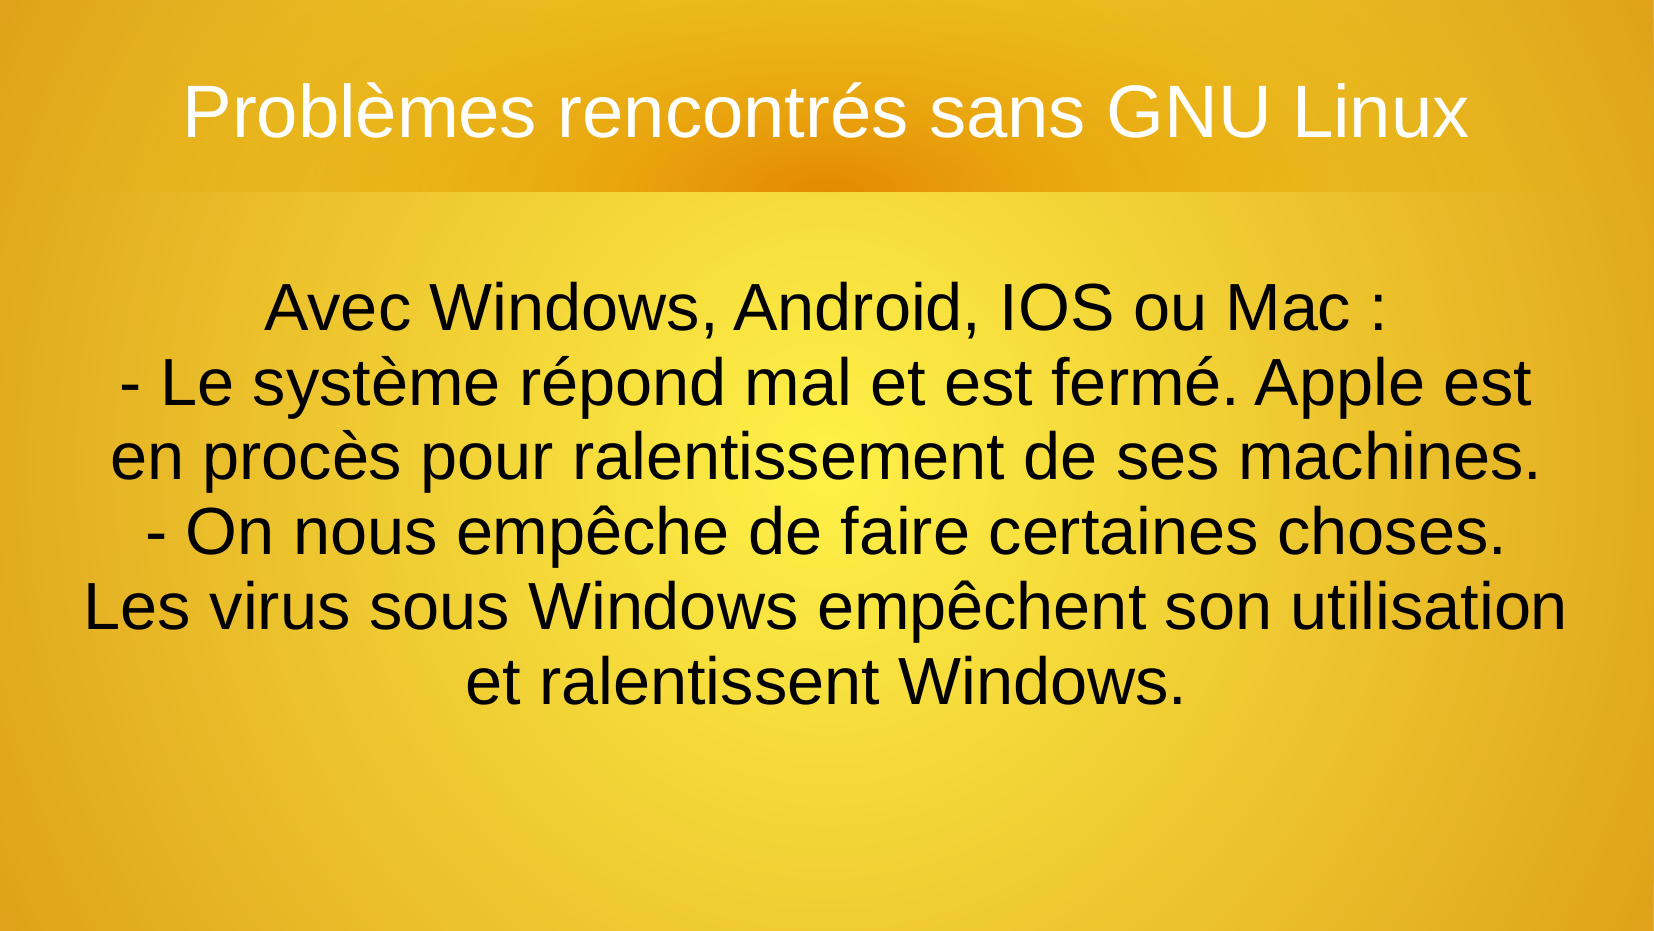

# Problèmes rencontrés sans GNU Linux
Avec Windows, Android, IOS ou Mac :
- Le système répond mal et est fermé. Apple est en procès pour ralentissement de ses machines.
- On nous empêche de faire certaines choses. Les virus sous Windows empêchent son utilisation et ralentissent Windows.